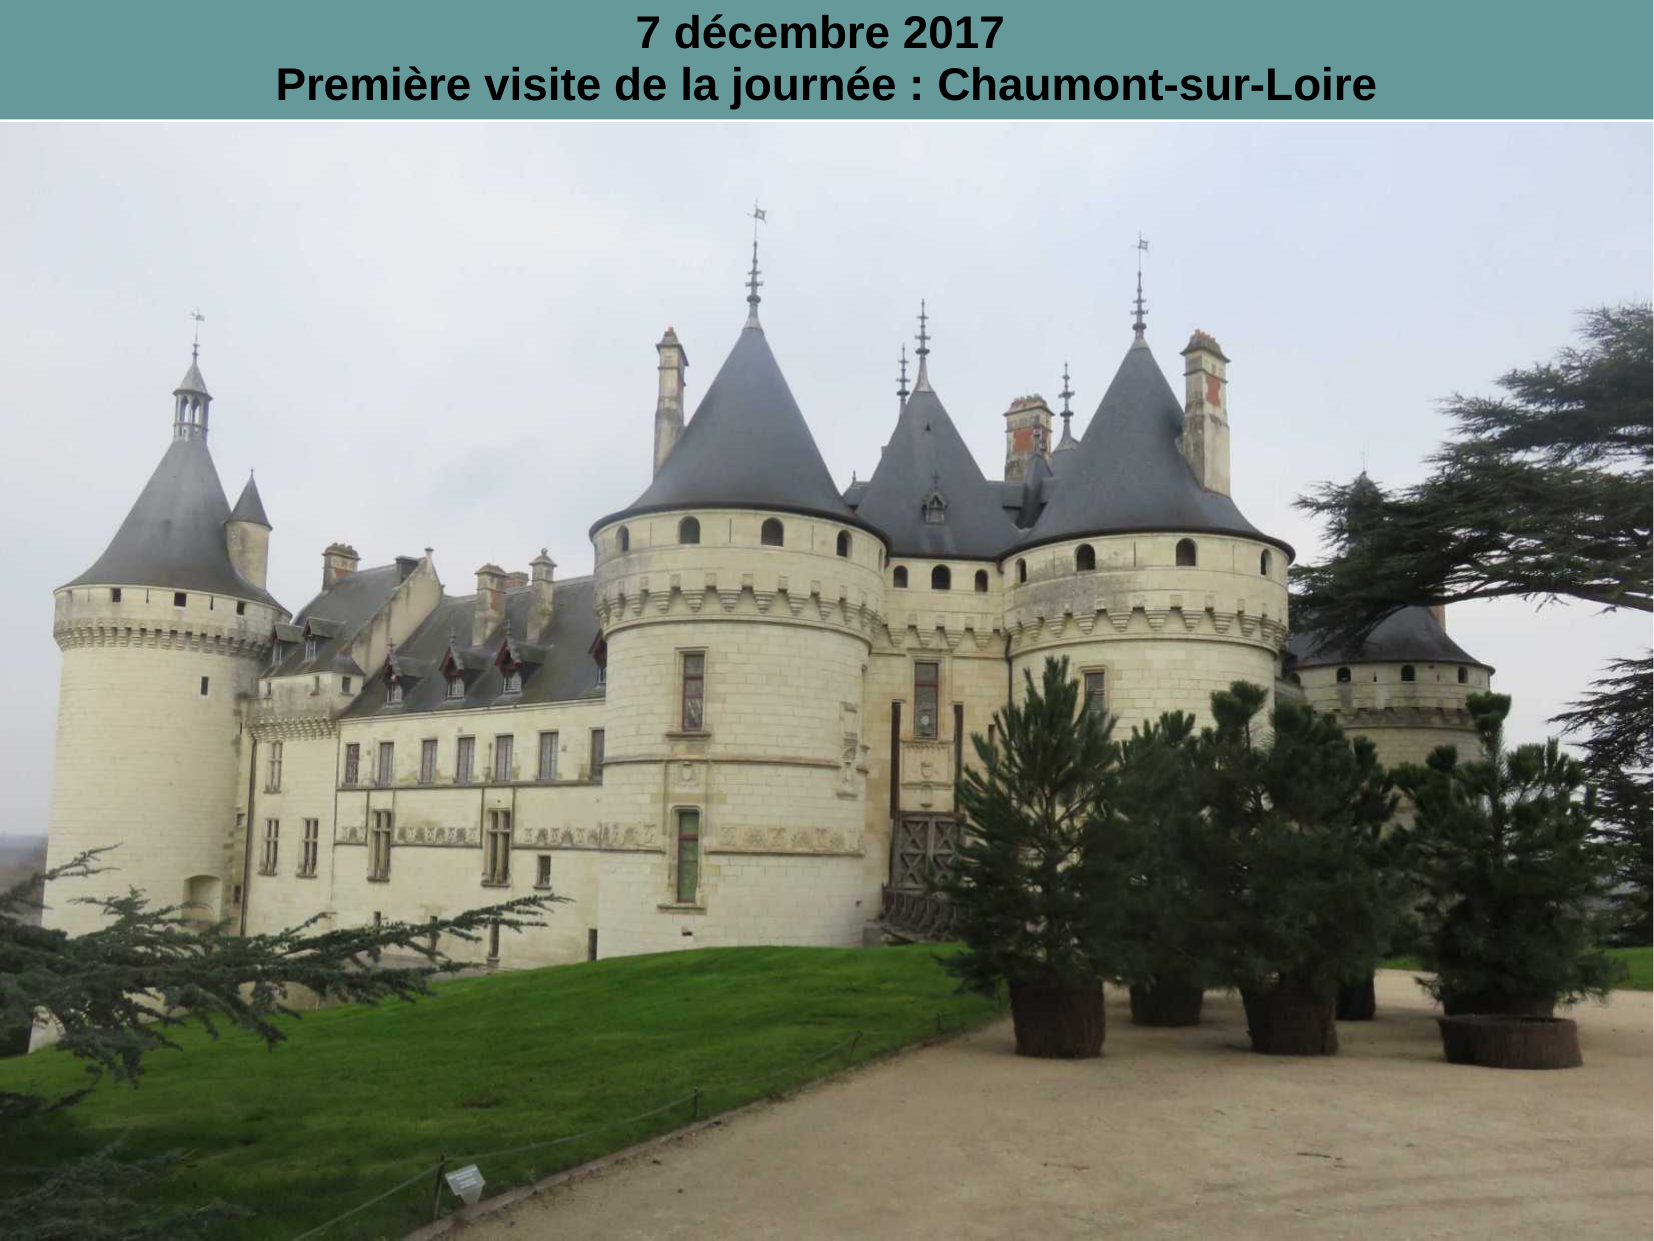

7 décembre 2017
Première visite de la journée : Chaumont-sur-Loire